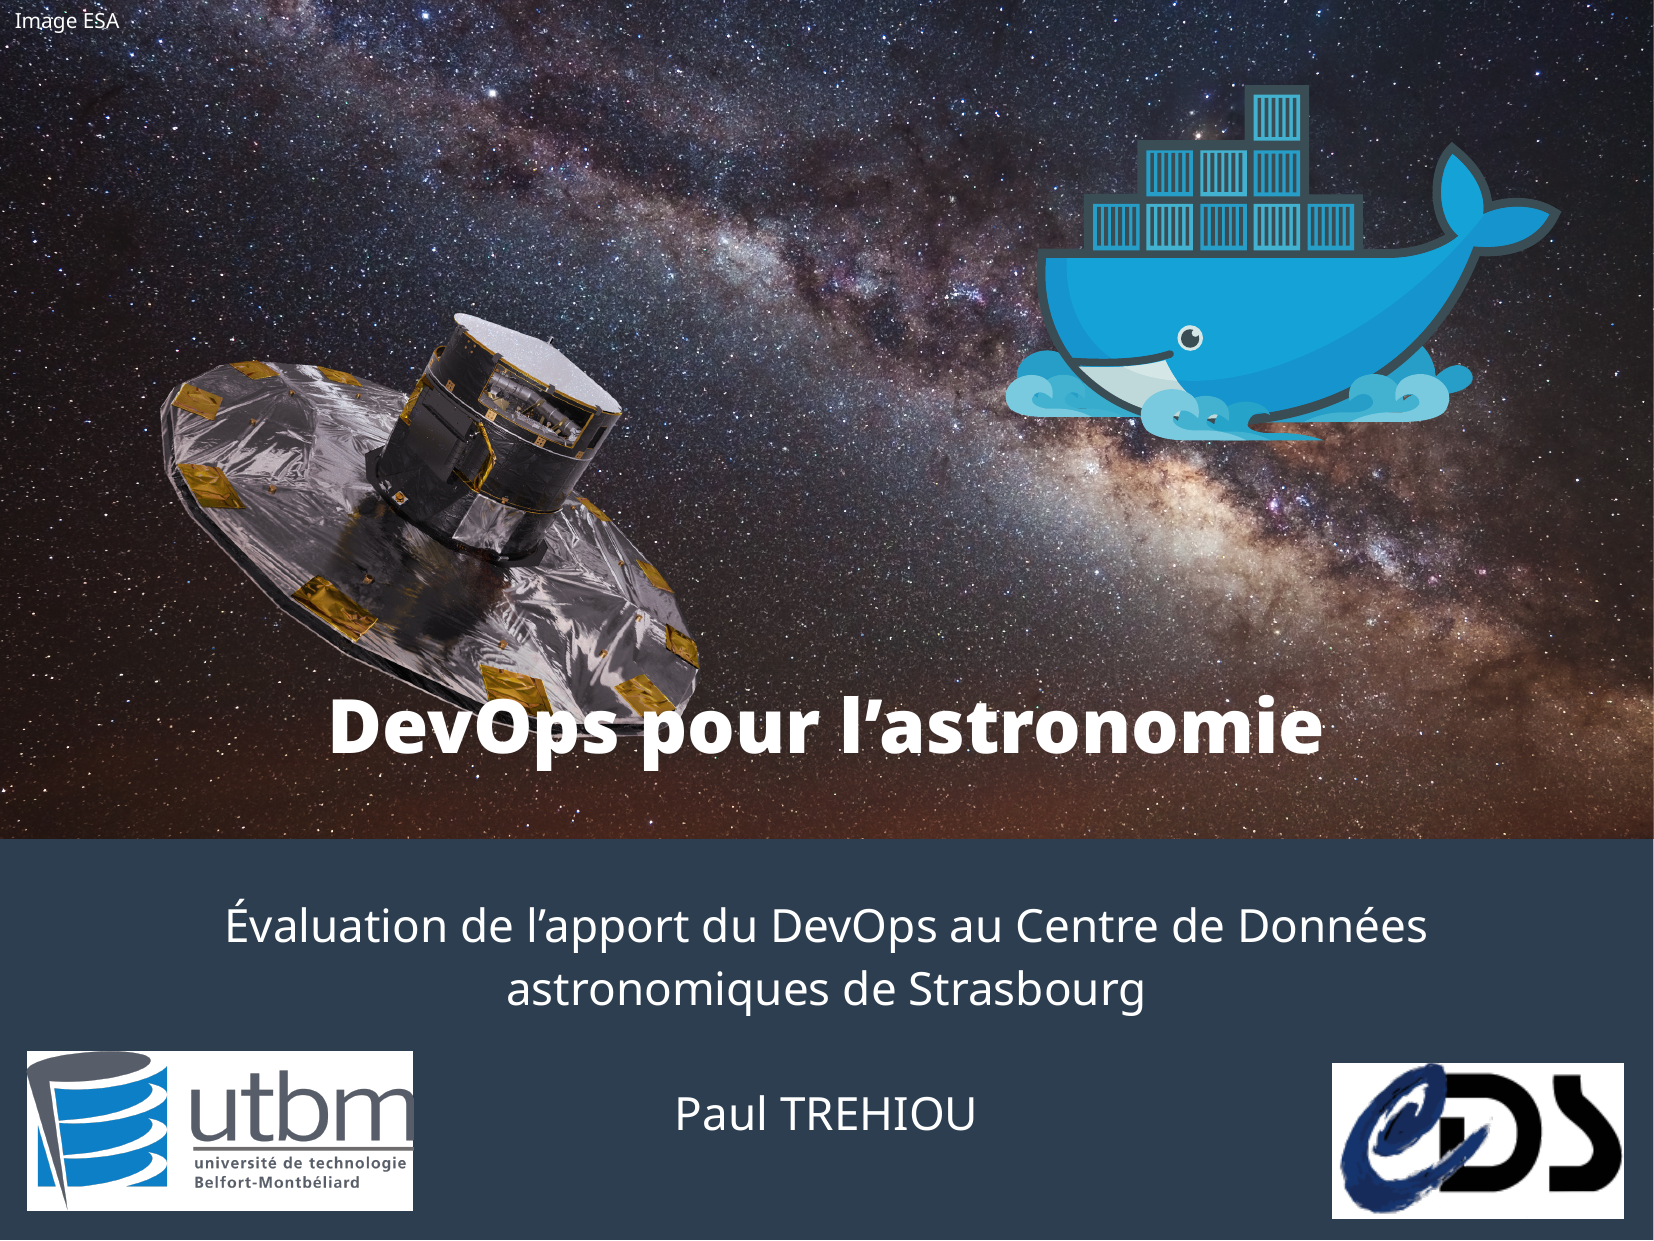

# DevOps pour l’astronomie
Évaluation de l’apport du DevOps au Centre de Données astronomiques de Strasbourg
Paul TREHIOU